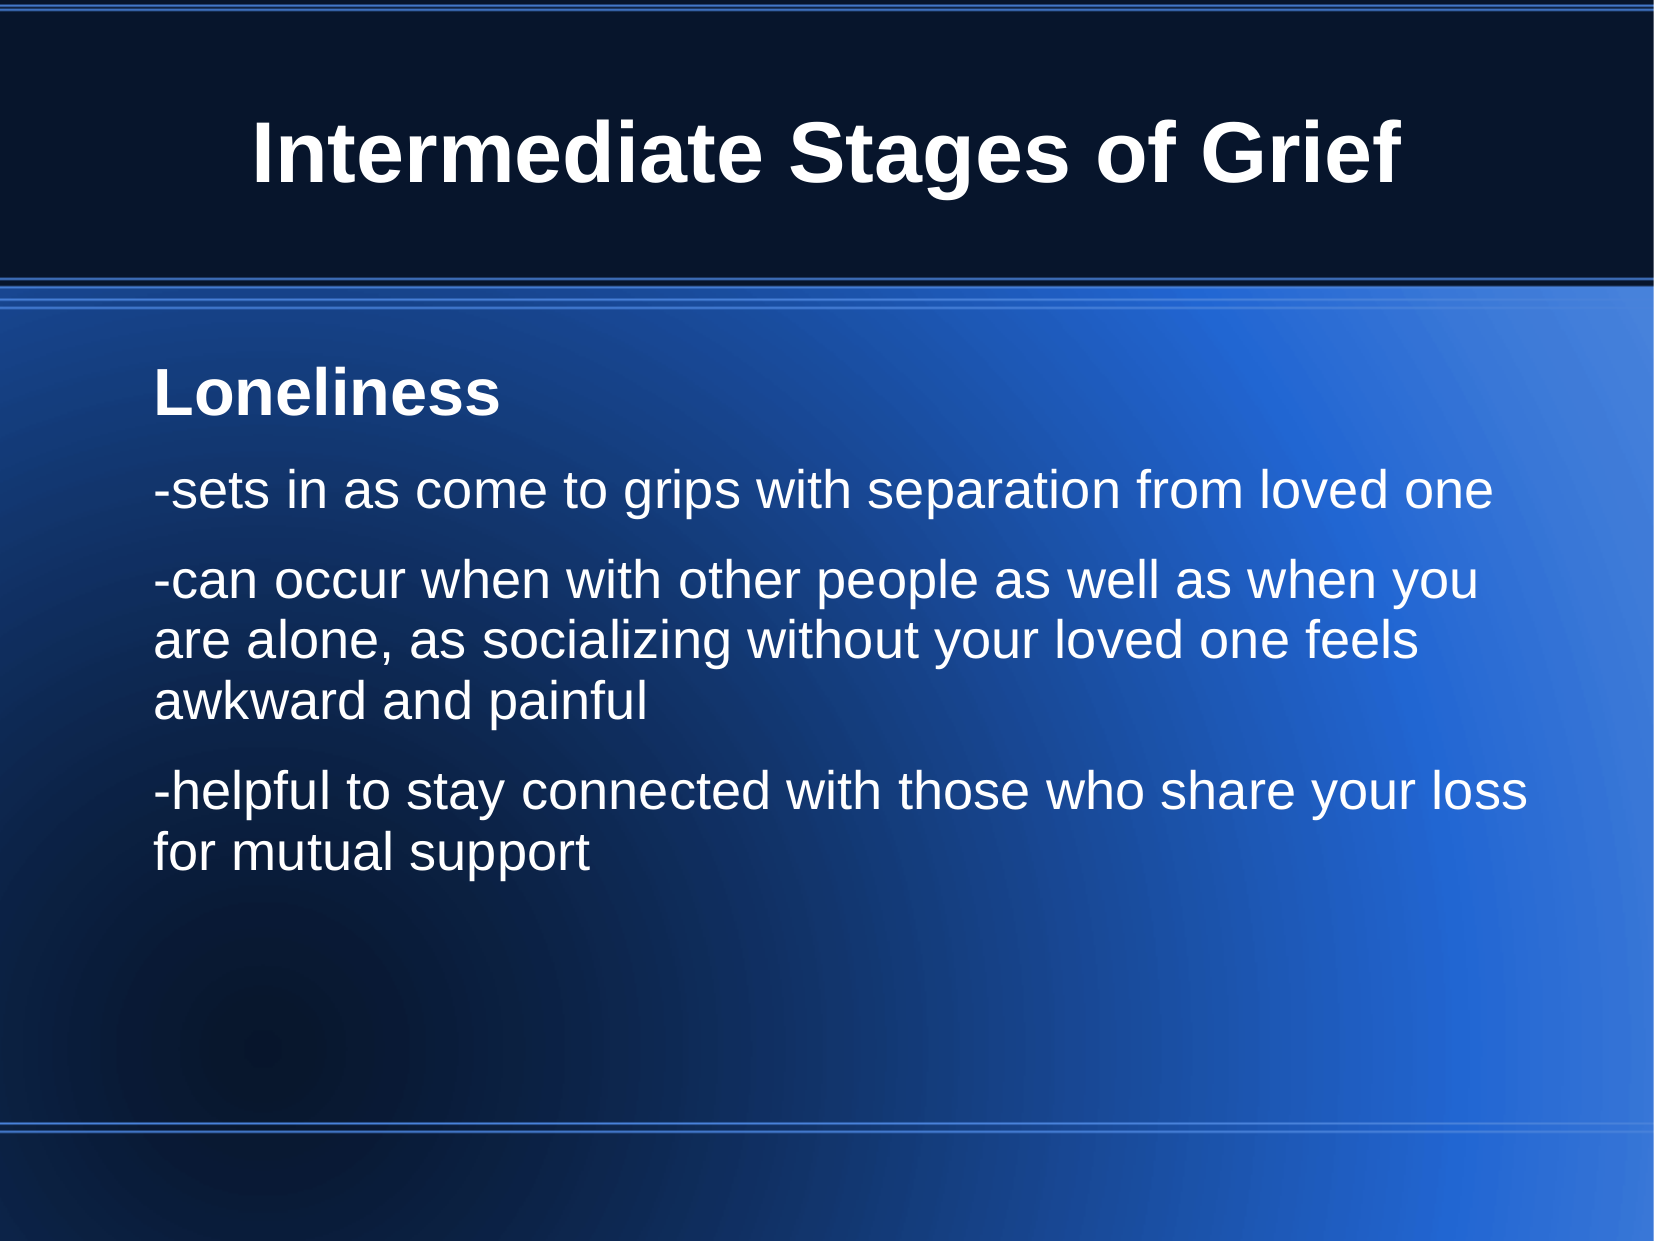

# Intermediate Stages of Grief
Loneliness
-sets in as come to grips with separation from loved one
-can occur when with other people as well as when you are alone, as socializing without your loved one feels awkward and painful
-helpful to stay connected with those who share your loss for mutual support